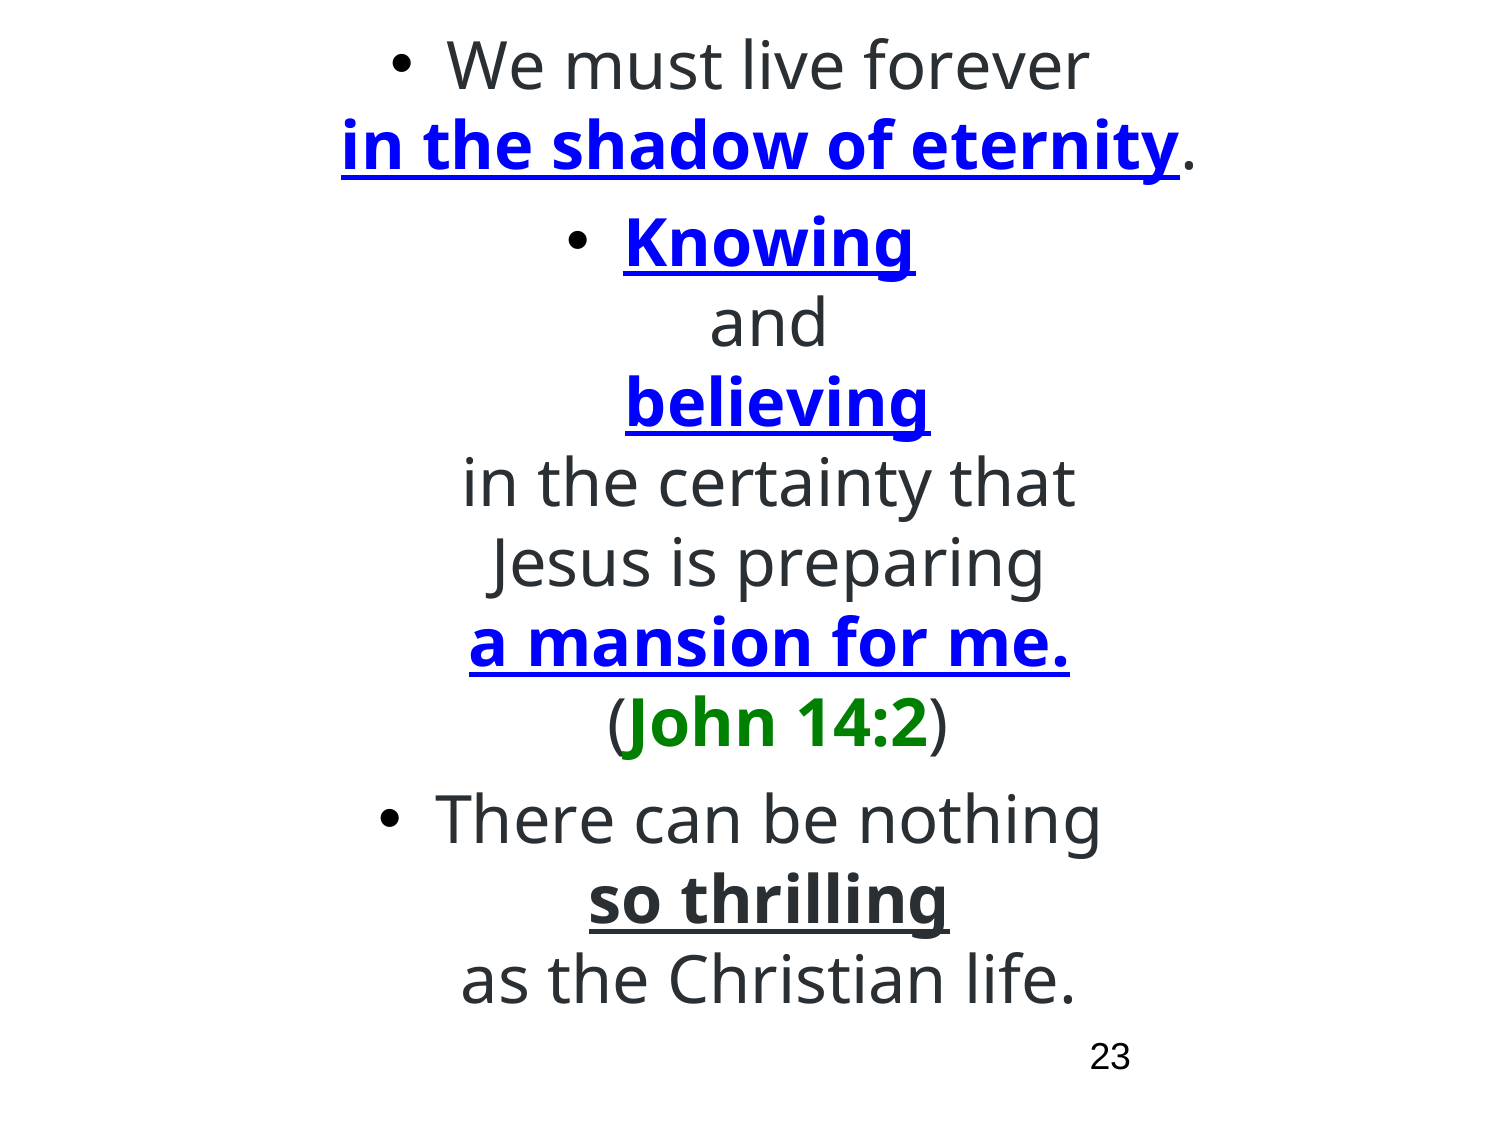

# We must live forever in the shadow of eternity.
Knowing
and
believing
in the certainty that
Jesus is preparing
a mansion for me.
(John 14:2)
There can be nothing
so thrilling
as the Christian life.
23